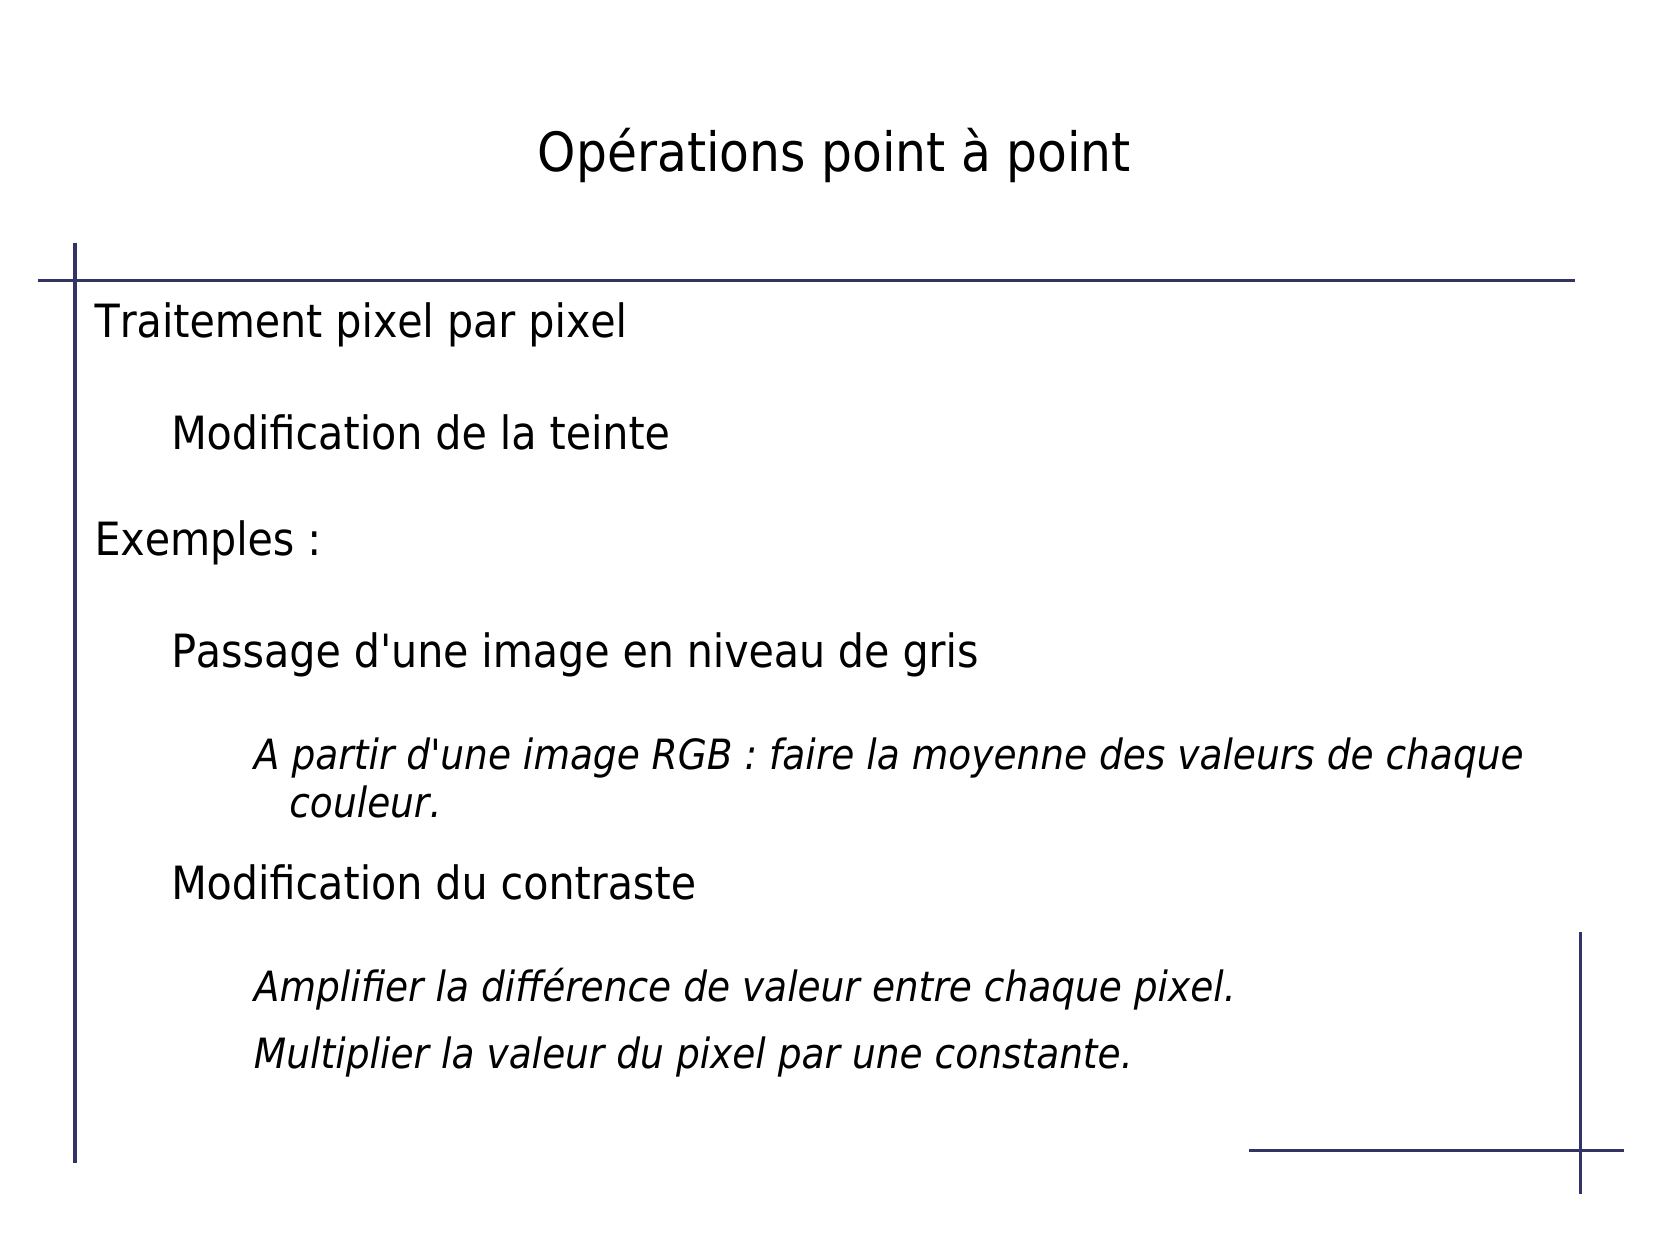

# Opérations point à point
Traitement pixel par pixel
Modification de la teinte
Exemples :
Passage d'une image en niveau de gris
A partir d'une image RGB : faire la moyenne des valeurs de chaque couleur.
Modification du contraste
Amplifier la différence de valeur entre chaque pixel.
Multiplier la valeur du pixel par une constante.